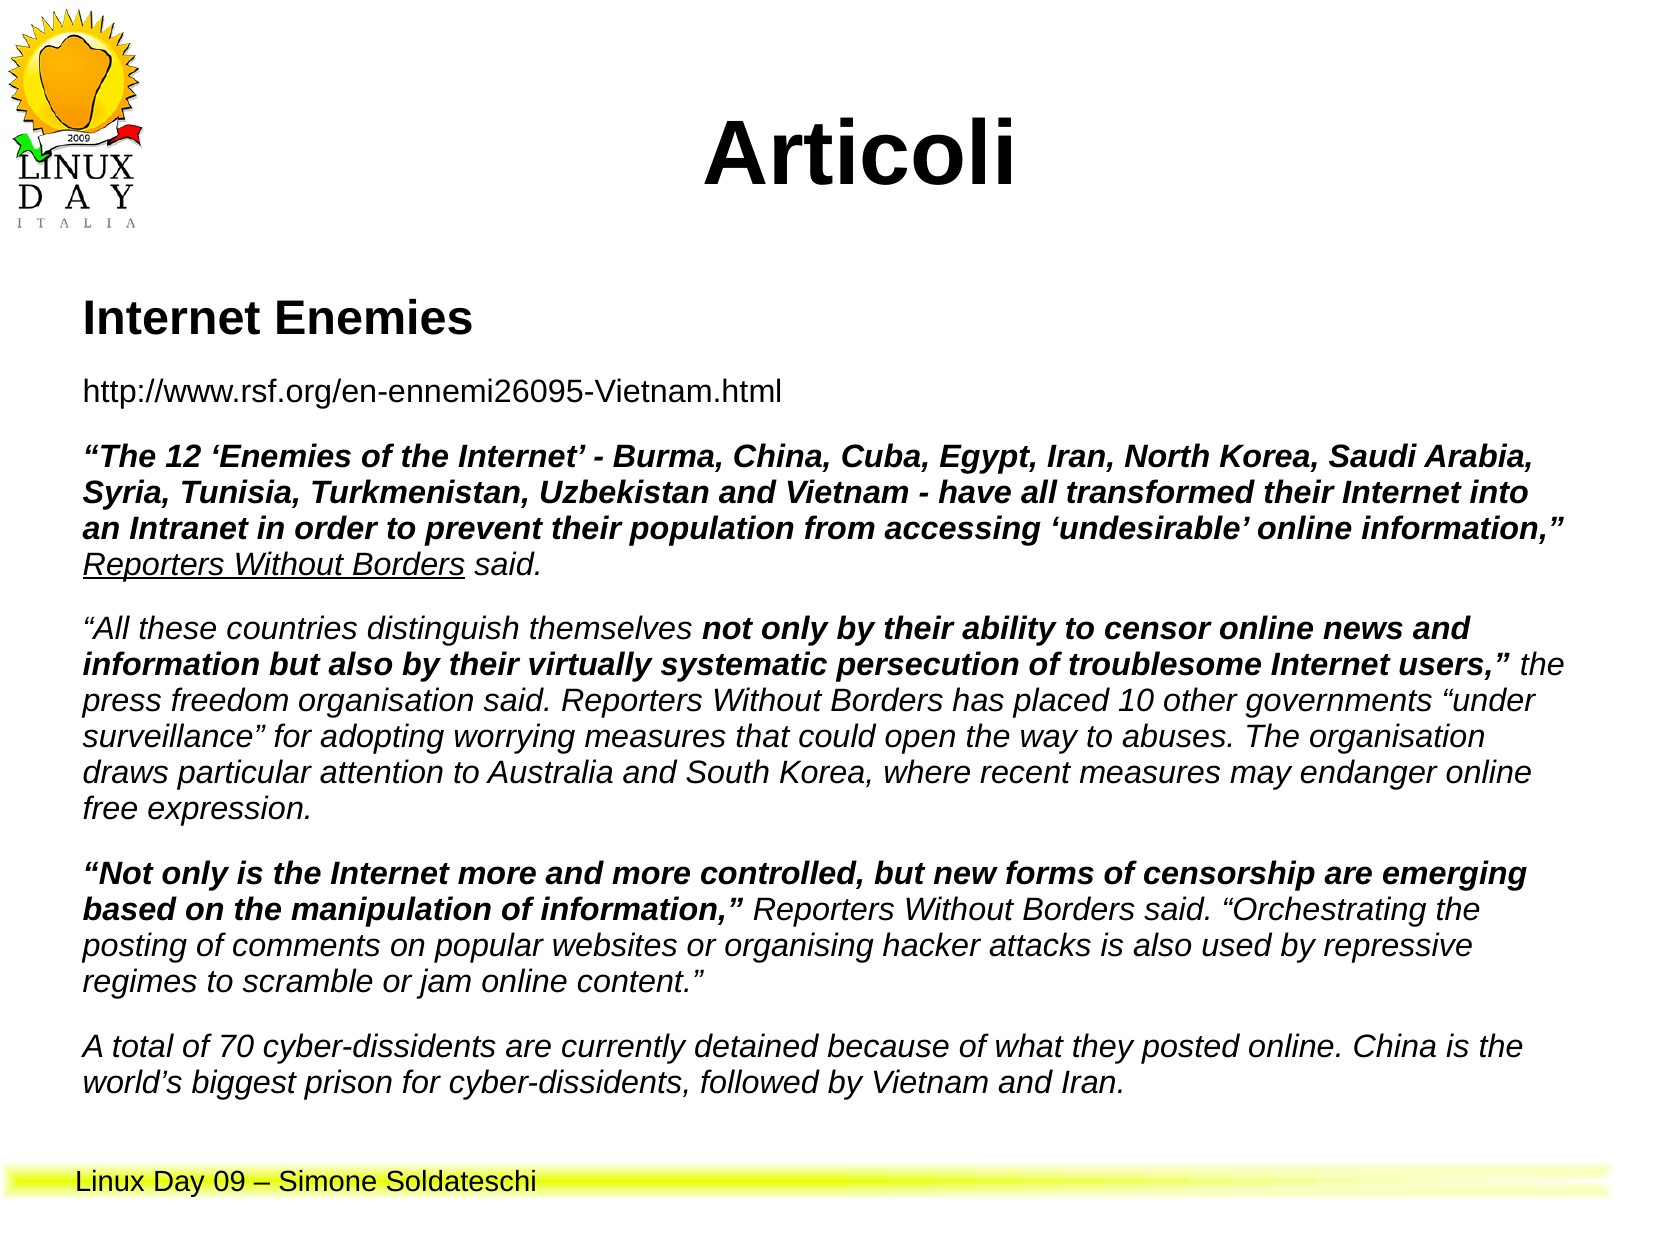

# Articoli
Internet Enemies
http://www.rsf.org/en-ennemi26095-Vietnam.html
“The 12 ‘Enemies of the Internet’ - Burma, China, Cuba, Egypt, Iran, North Korea, Saudi Arabia, Syria, Tunisia, Turkmenistan, Uzbekistan and Vietnam - have all transformed their Internet into an Intranet in order to prevent their population from accessing ‘undesirable’ online information,” Reporters Without Borders said.
“All these countries distinguish themselves not only by their ability to censor online news and information but also by their virtually systematic persecution of troublesome Internet users,” the press freedom organisation said. Reporters Without Borders has placed 10 other governments “under surveillance” for adopting worrying measures that could open the way to abuses. The organisation draws particular attention to Australia and South Korea, where recent measures may endanger online free expression.
“Not only is the Internet more and more controlled, but new forms of censorship are emerging based on the manipulation of information,” Reporters Without Borders said. “Orchestrating the posting of comments on popular websites or organising hacker attacks is also used by repressive regimes to scramble or jam online content.”
A total of 70 cyber-dissidents are currently detained because of what they posted online. China is the world’s biggest prison for cyber-dissidents, followed by Vietnam and Iran.